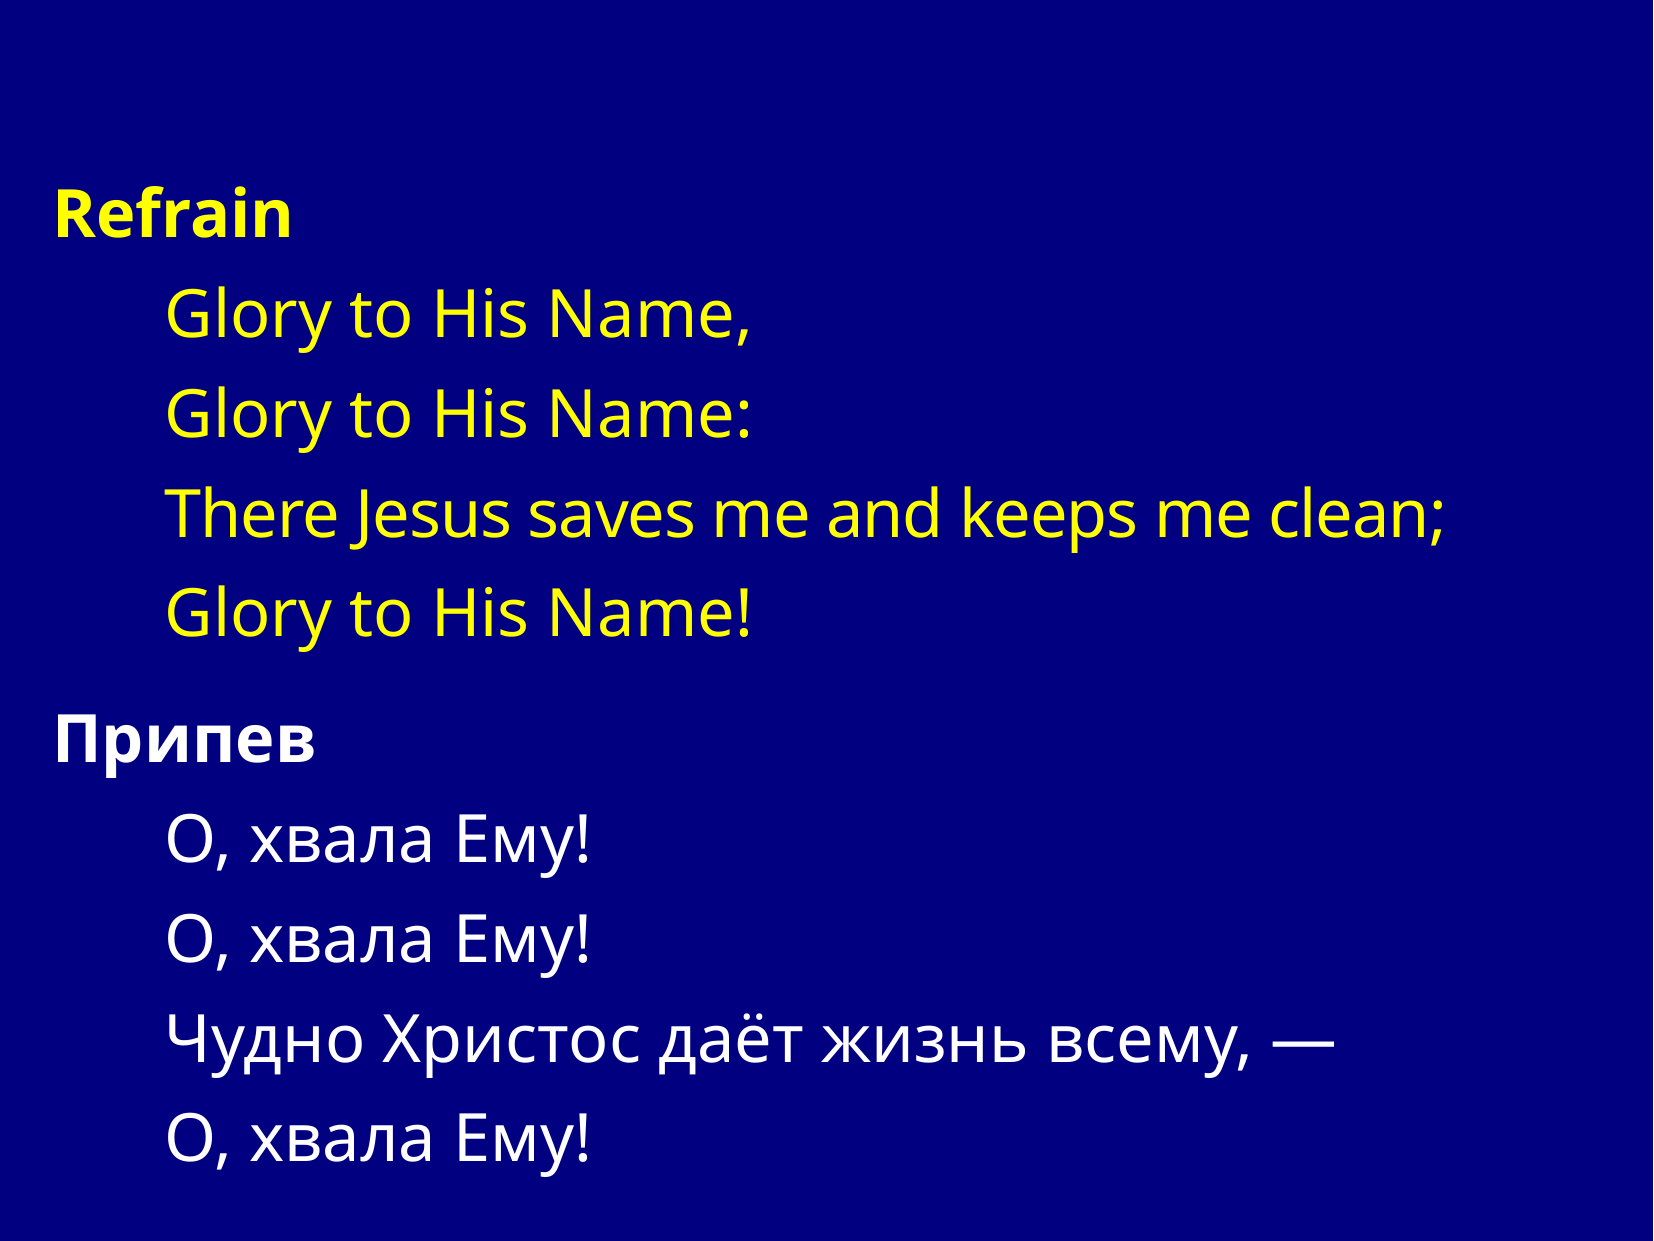

Refrain
	Glory to His Name,
	Glory to His Name:
	There Jesus saves me and keeps me clean;
	Glory to His Name!
Припев
	О, хвала Ему!
	О, хвала Ему!
	Чудно Христос даёт жизнь всему, —
	О, хвала Ему!